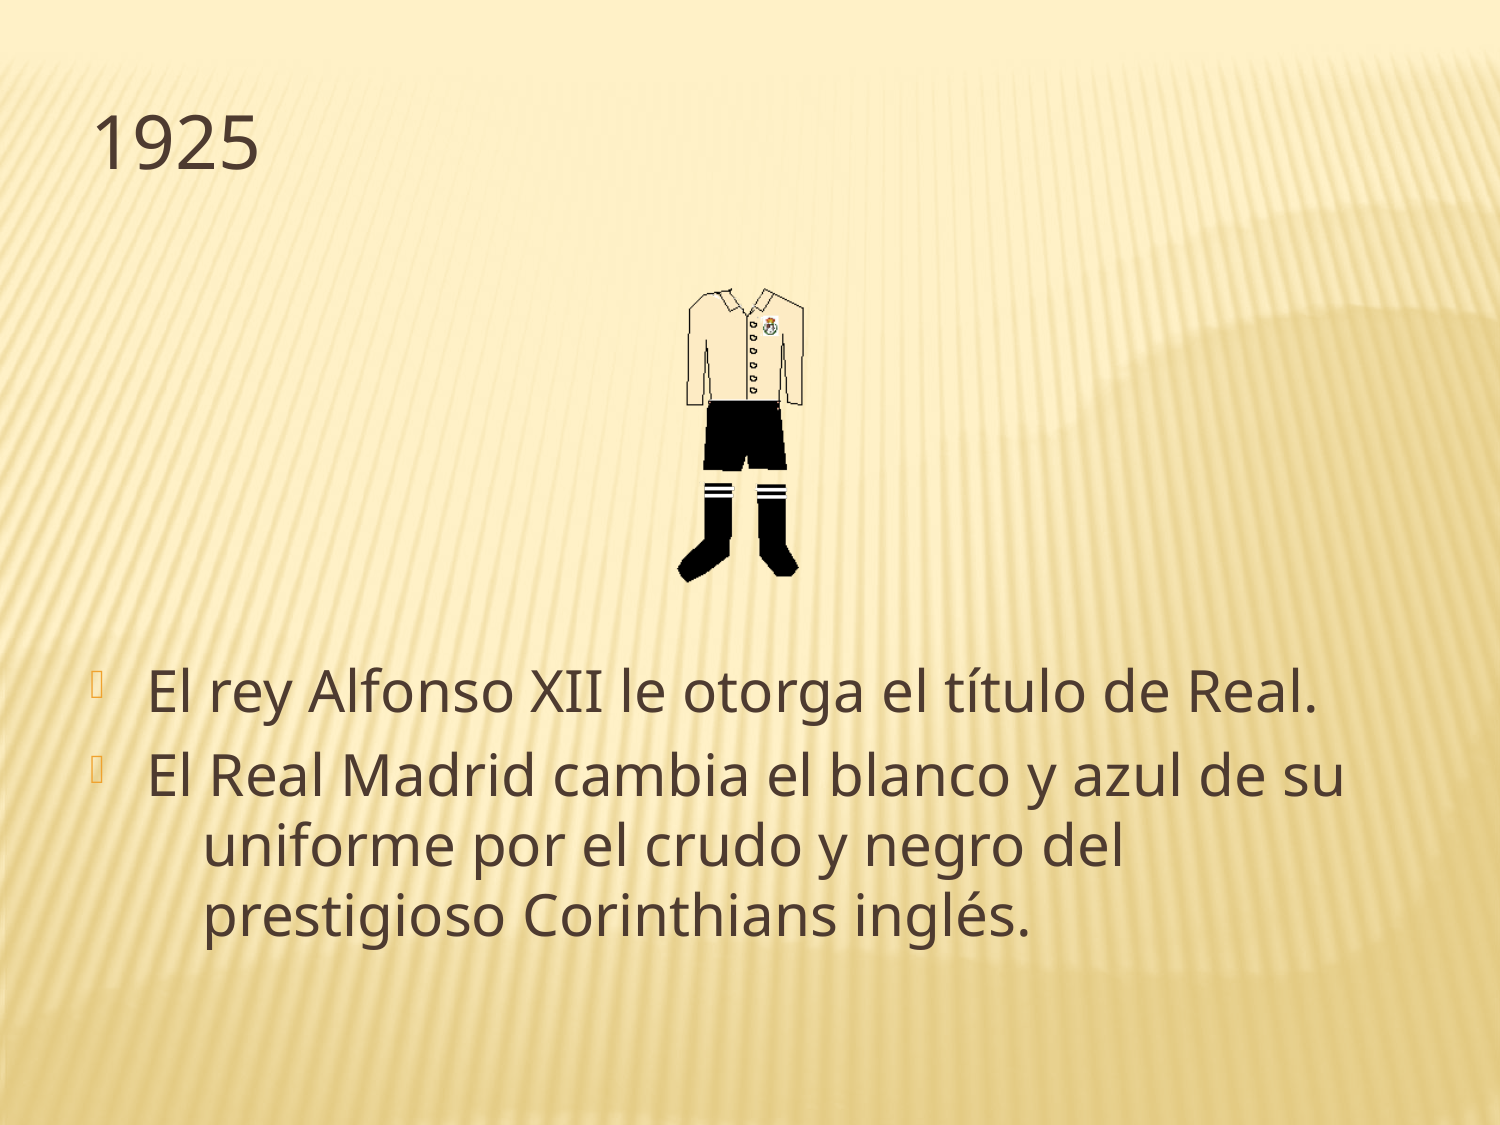

# 1925
El rey Alfonso XII le otorga el título de Real.
El Real Madrid cambia el blanco y azul de su uniforme por el crudo y negro del prestigioso Corinthians inglés.